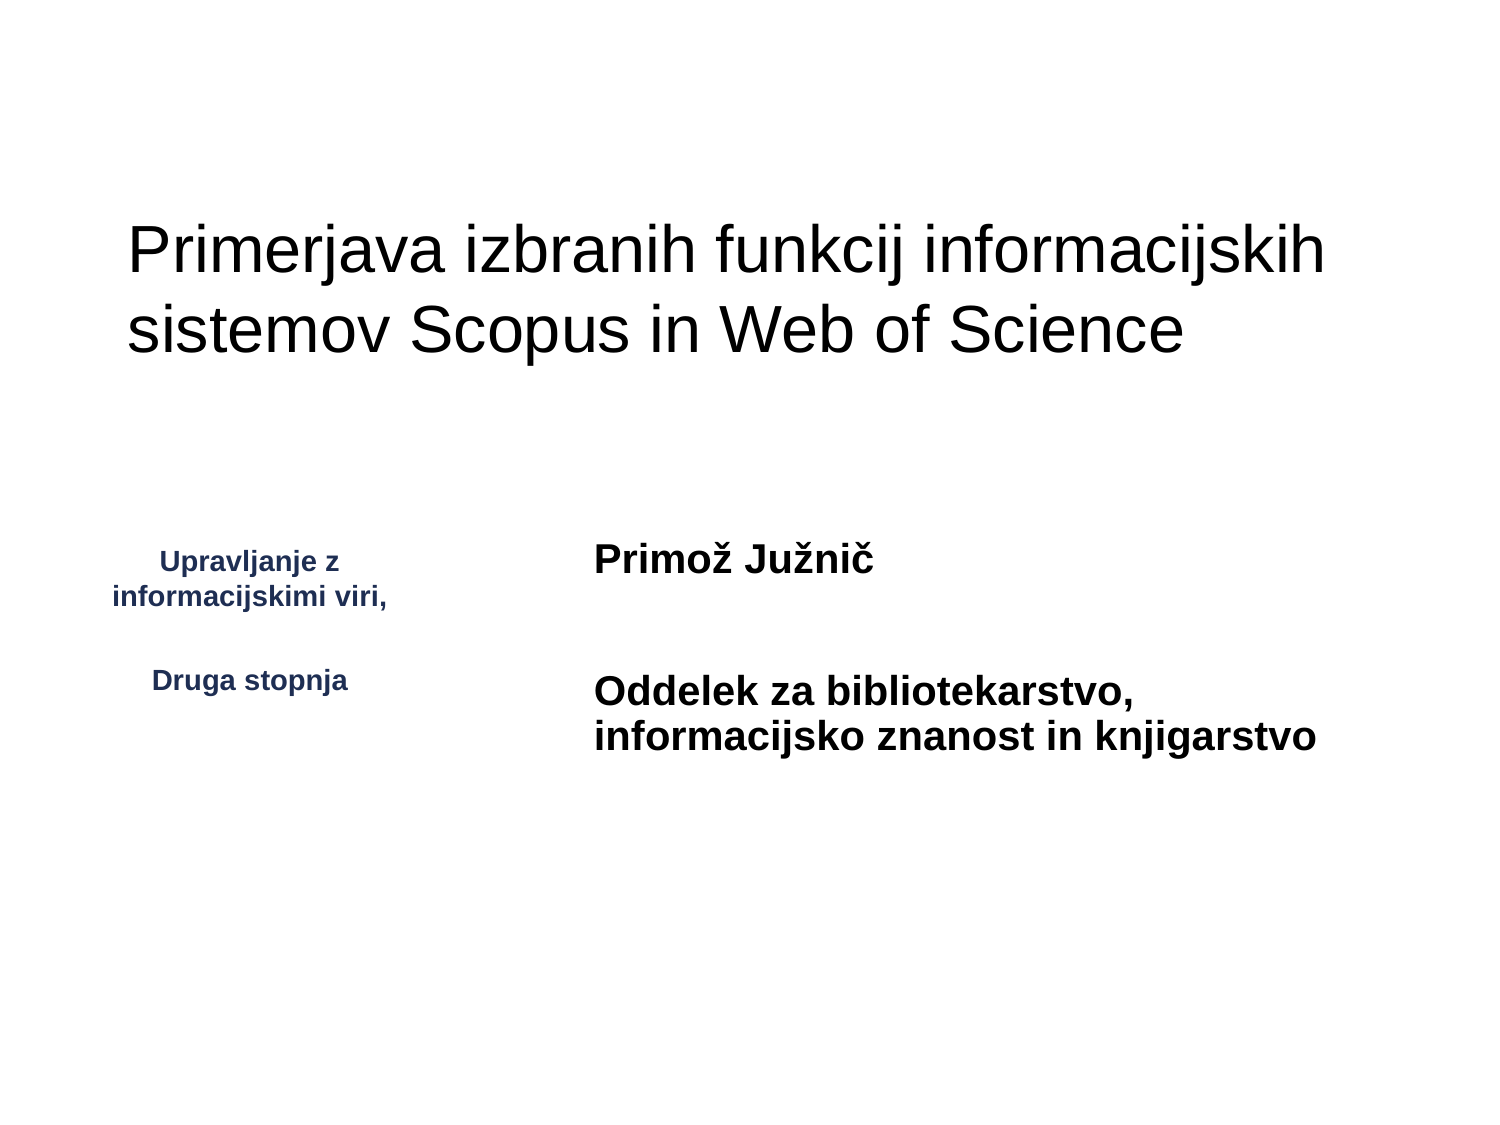

Primerjava izbranih funkcij informacijskih sistemov Scopus in Web of Science
# Primož Južnič
Oddelek za bibliotekarstvo, informacijsko znanost in knjigarstvo
Upravljanje z informacijskimi viri,
Druga stopnja
Primoz Juznic, BINK, FF, Univerza v Ljubljani
1